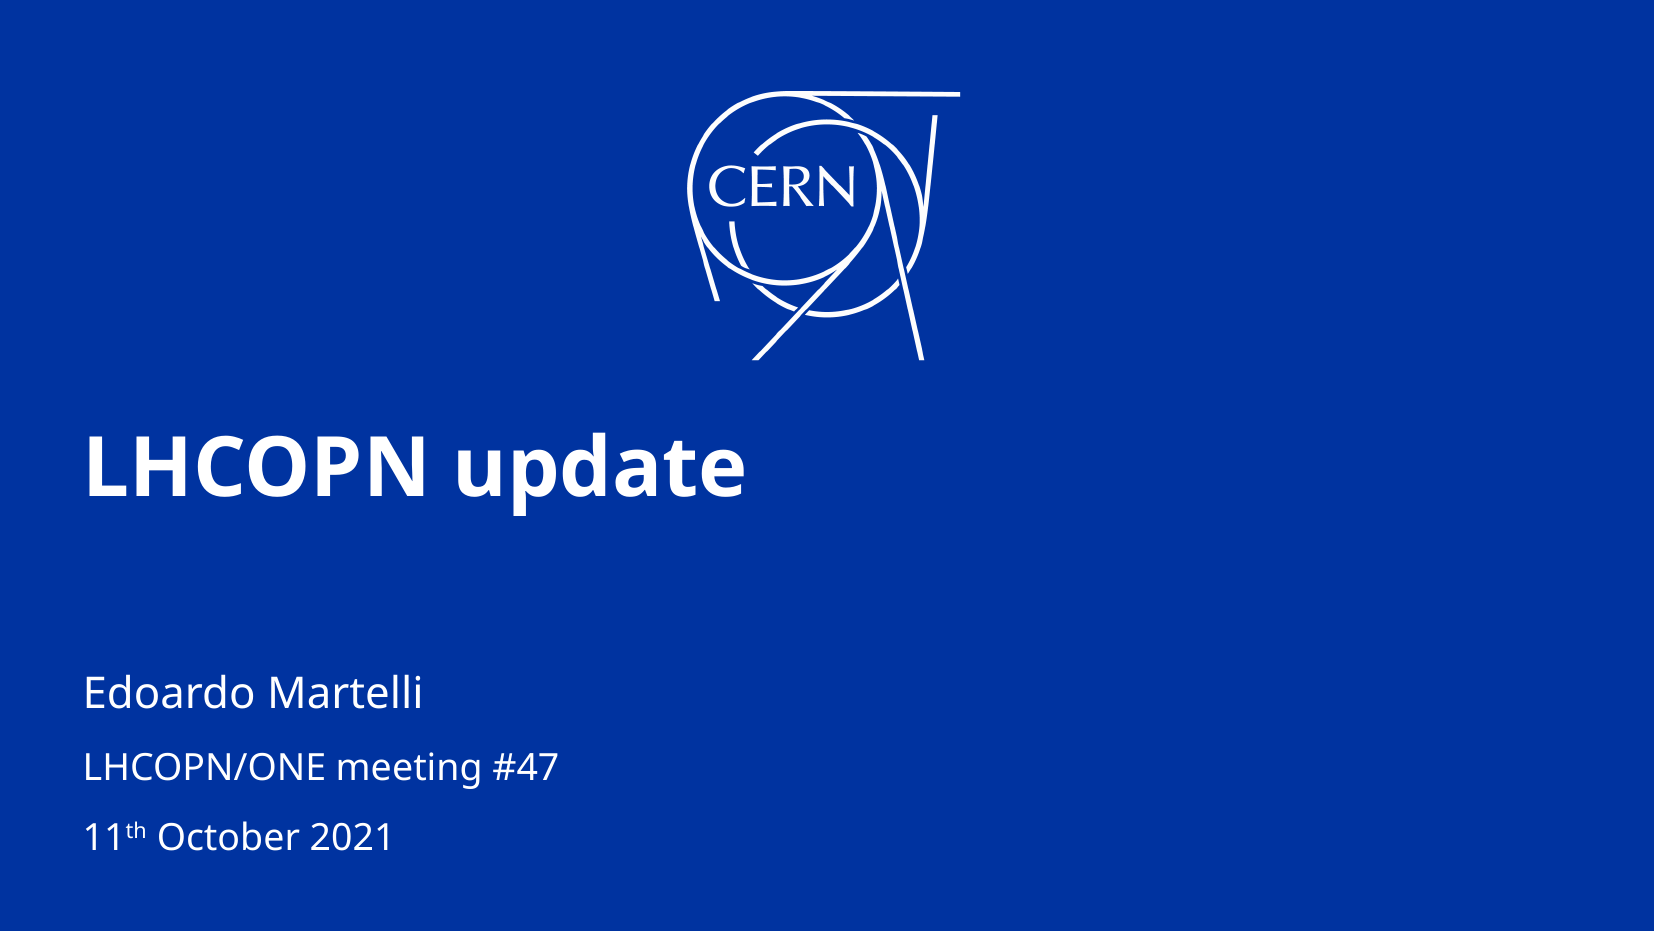

# LHCOPN update
Edoardo Martelli
LHCOPN/ONE meeting #47
11th October 2021